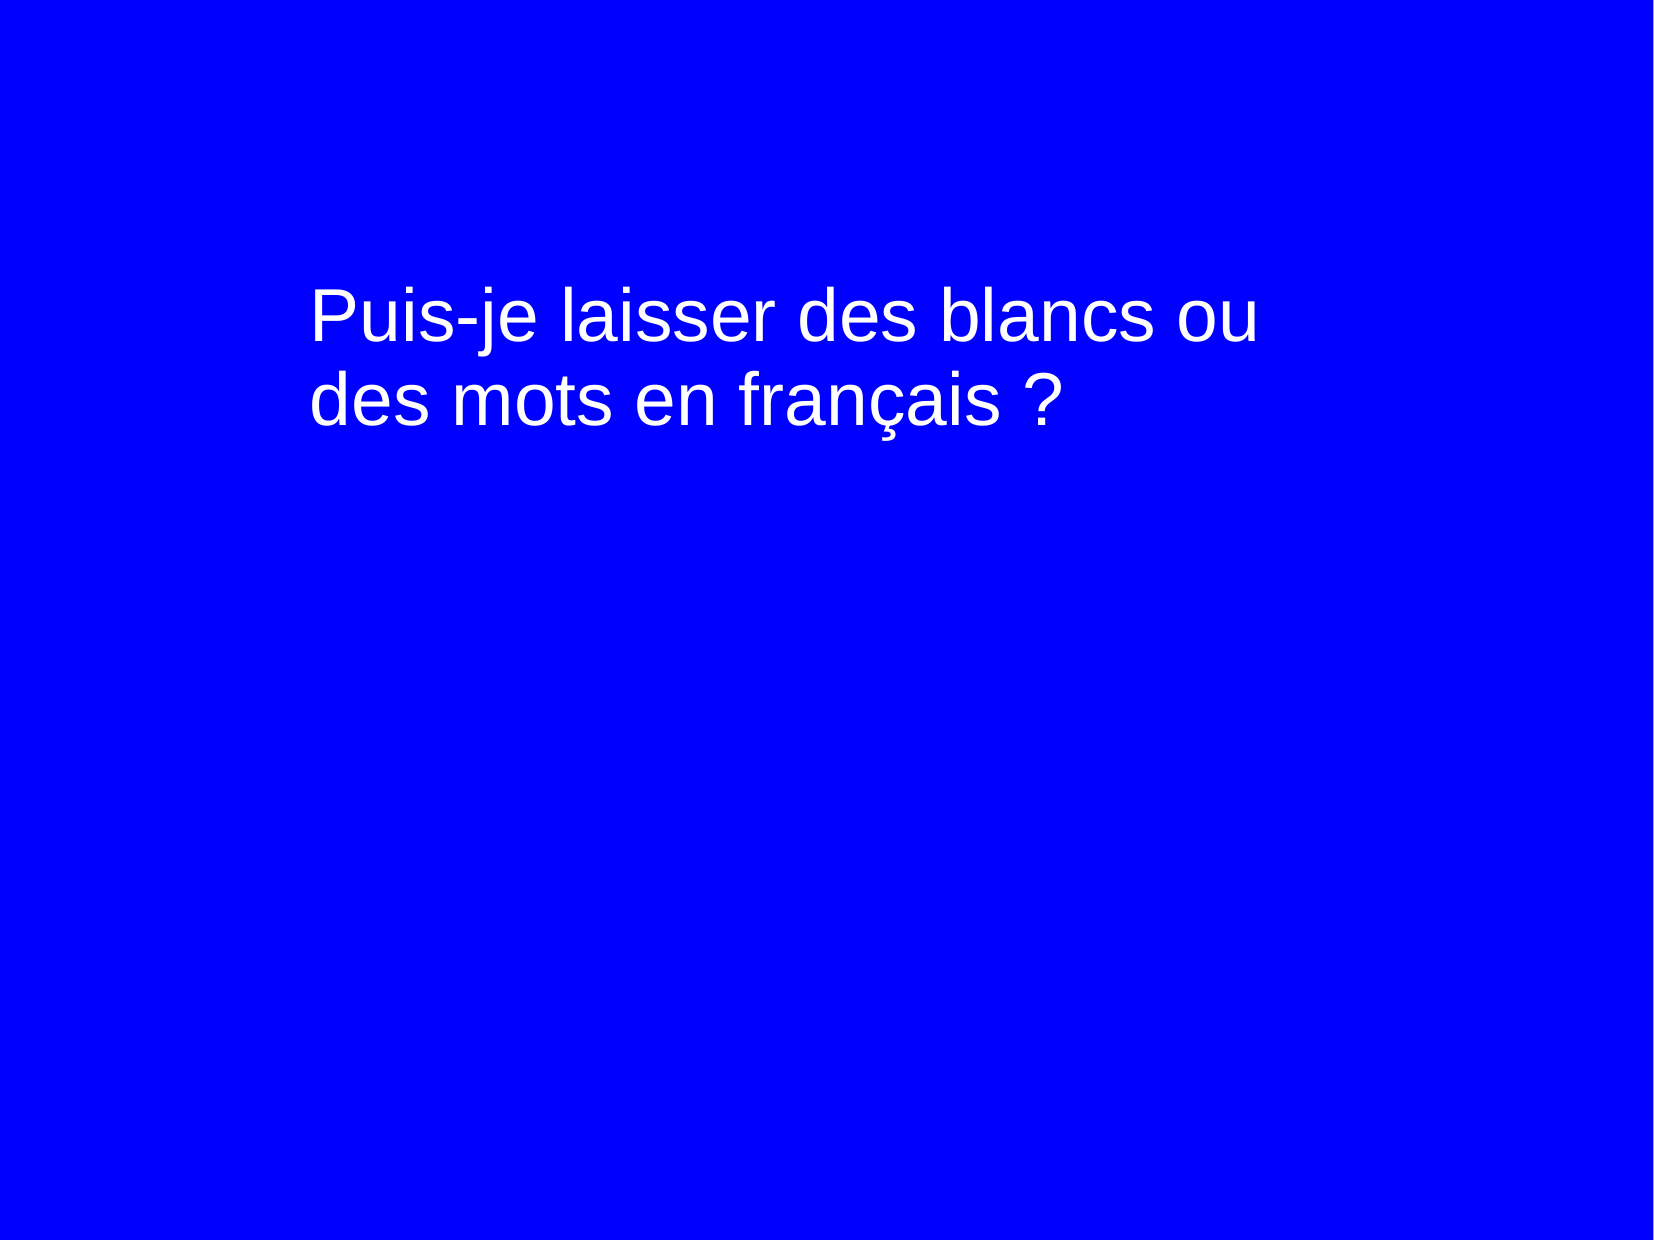

Puis-je laisser des blancs ou des mots en français ?